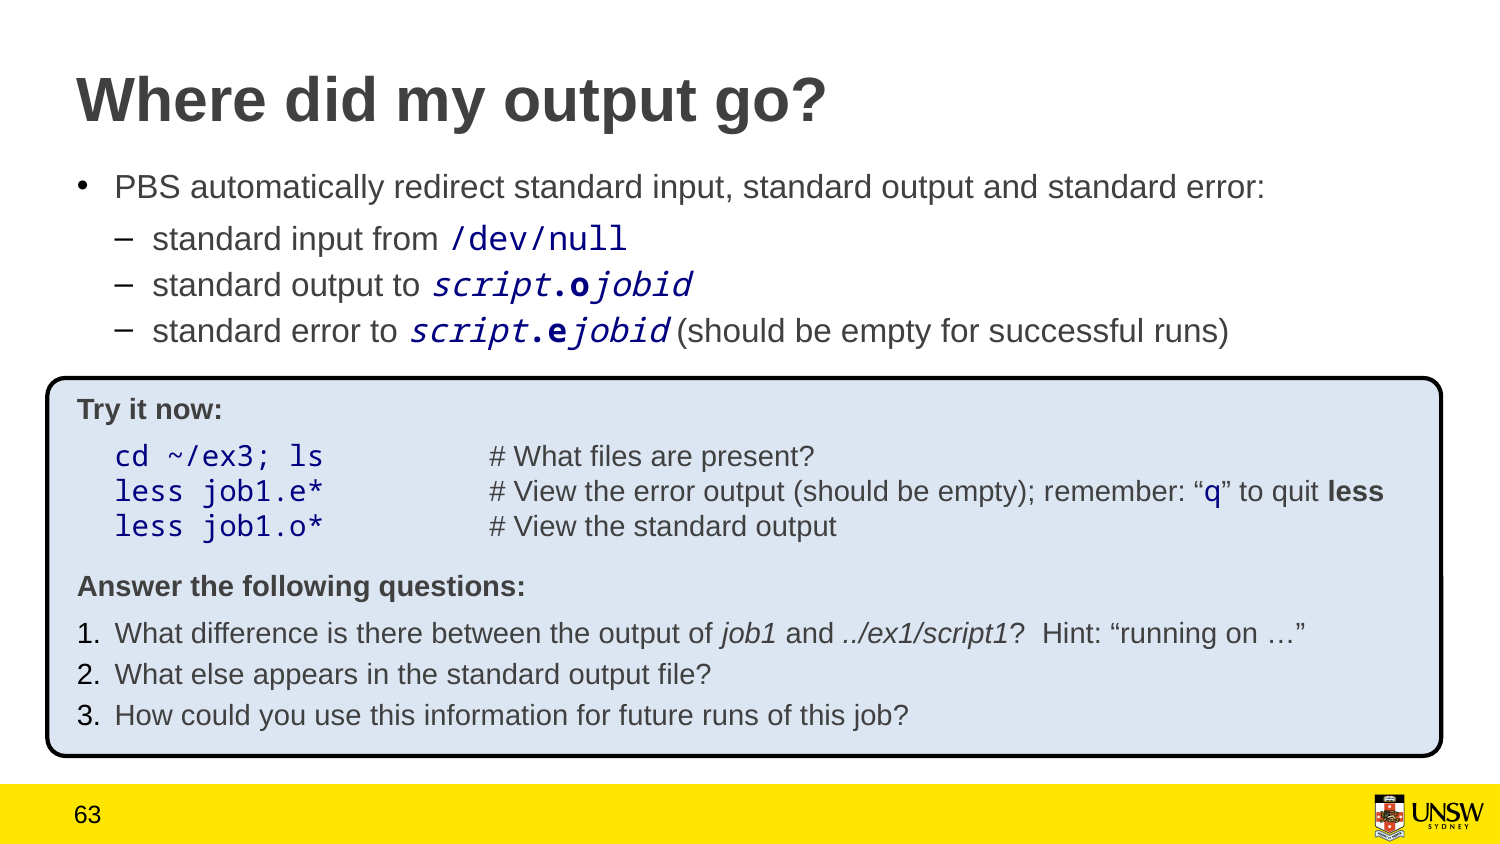

# Where did my output go?
PBS automatically redirect standard input, standard output and standard error:
standard input from /dev/null
standard output to script.ojobid
standard error to script.ejobid (should be empty for successful runs)
Try it now:
cd ~/ex3; ls			# What files are present?
less job1.e*			# View the error output (should be empty); remember: “q” to quit less
less job1.o*			# View the standard output
Answer the following questions:
What difference is there between the output of job1 and ../ex1/script1? Hint: “running on …”
What else appears in the standard output file?
How could you use this information for future runs of this job?